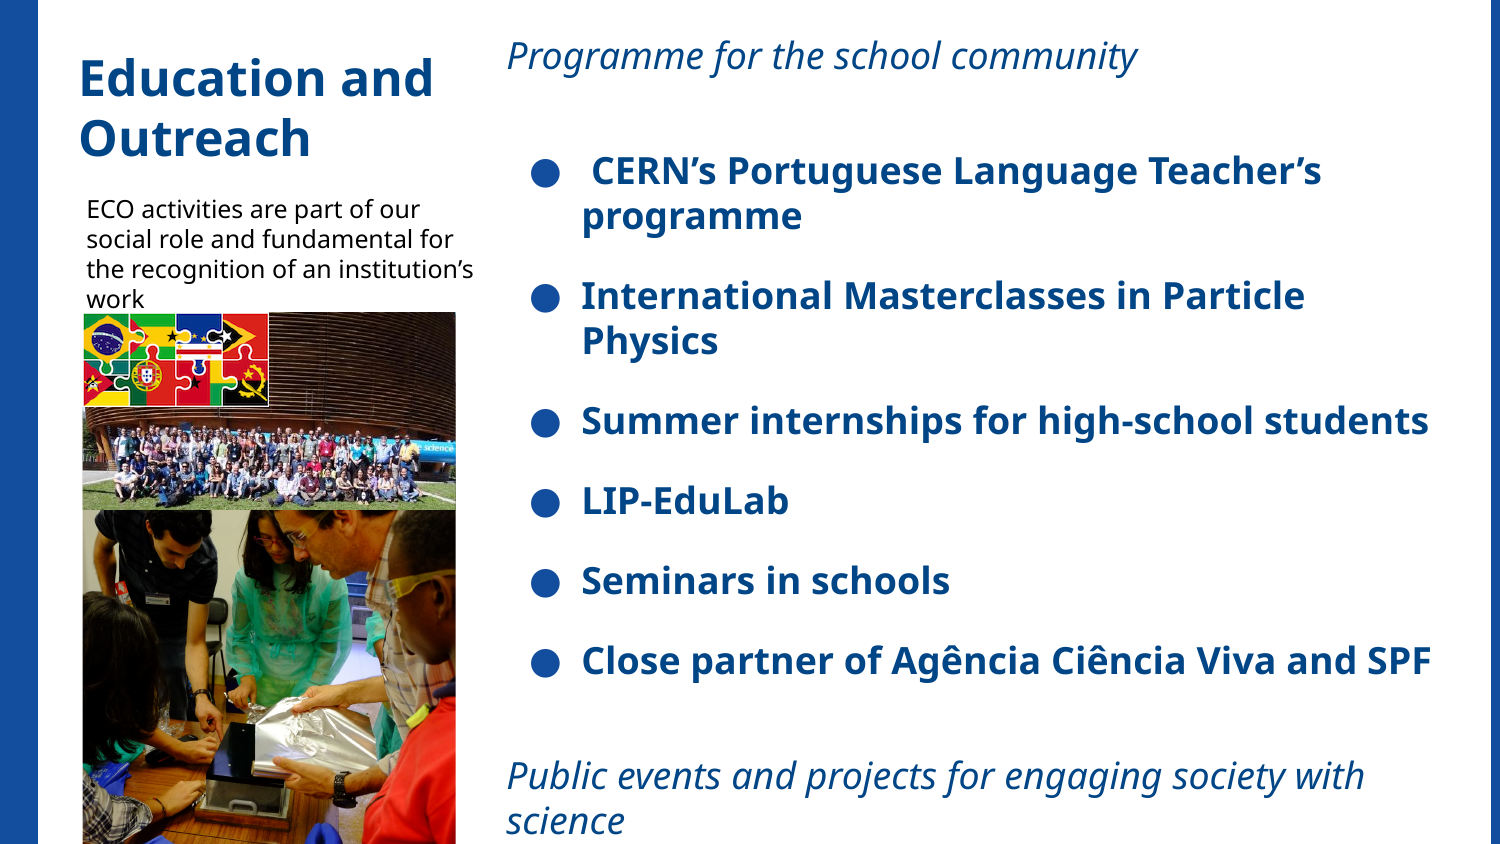

Education and Outreach
Programme for the school community
 CERN’s Portuguese Language Teacher’s programme
International Masterclasses in Particle Physics
Summer internships for high-school students
LIP-EduLab
Seminars in schools
Close partner of Agência Ciência Viva and SPF
Public events and projects for engaging society with science
ECO activities are part of our social role and fundamental for the recognition of an institution’s work